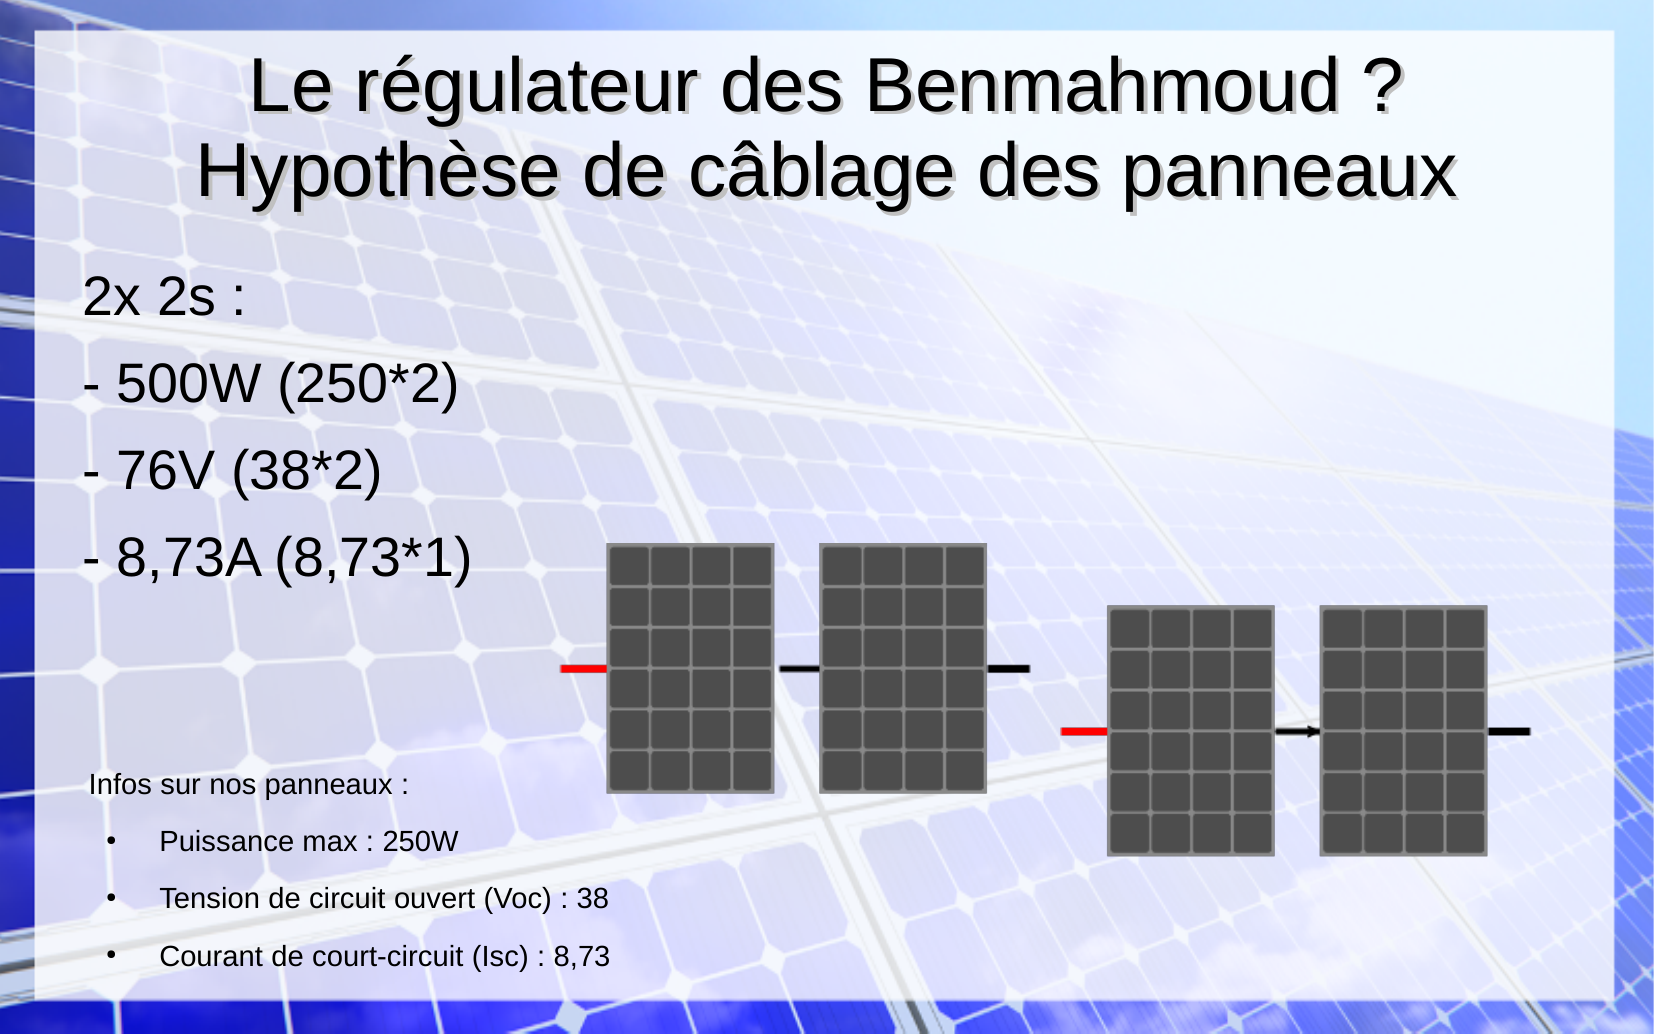

# Le régulateur des Benmahmoud ? Hypothèse de câblage des panneaux
2x 2s :
- 500W (250*2)
- 76V (38*2)
- 8,73A (8,73*1)
Infos sur nos panneaux :
Puissance max : 250W
Tension de circuit ouvert (Voc) : 38
Courant de court-circuit (Isc) : 8,73